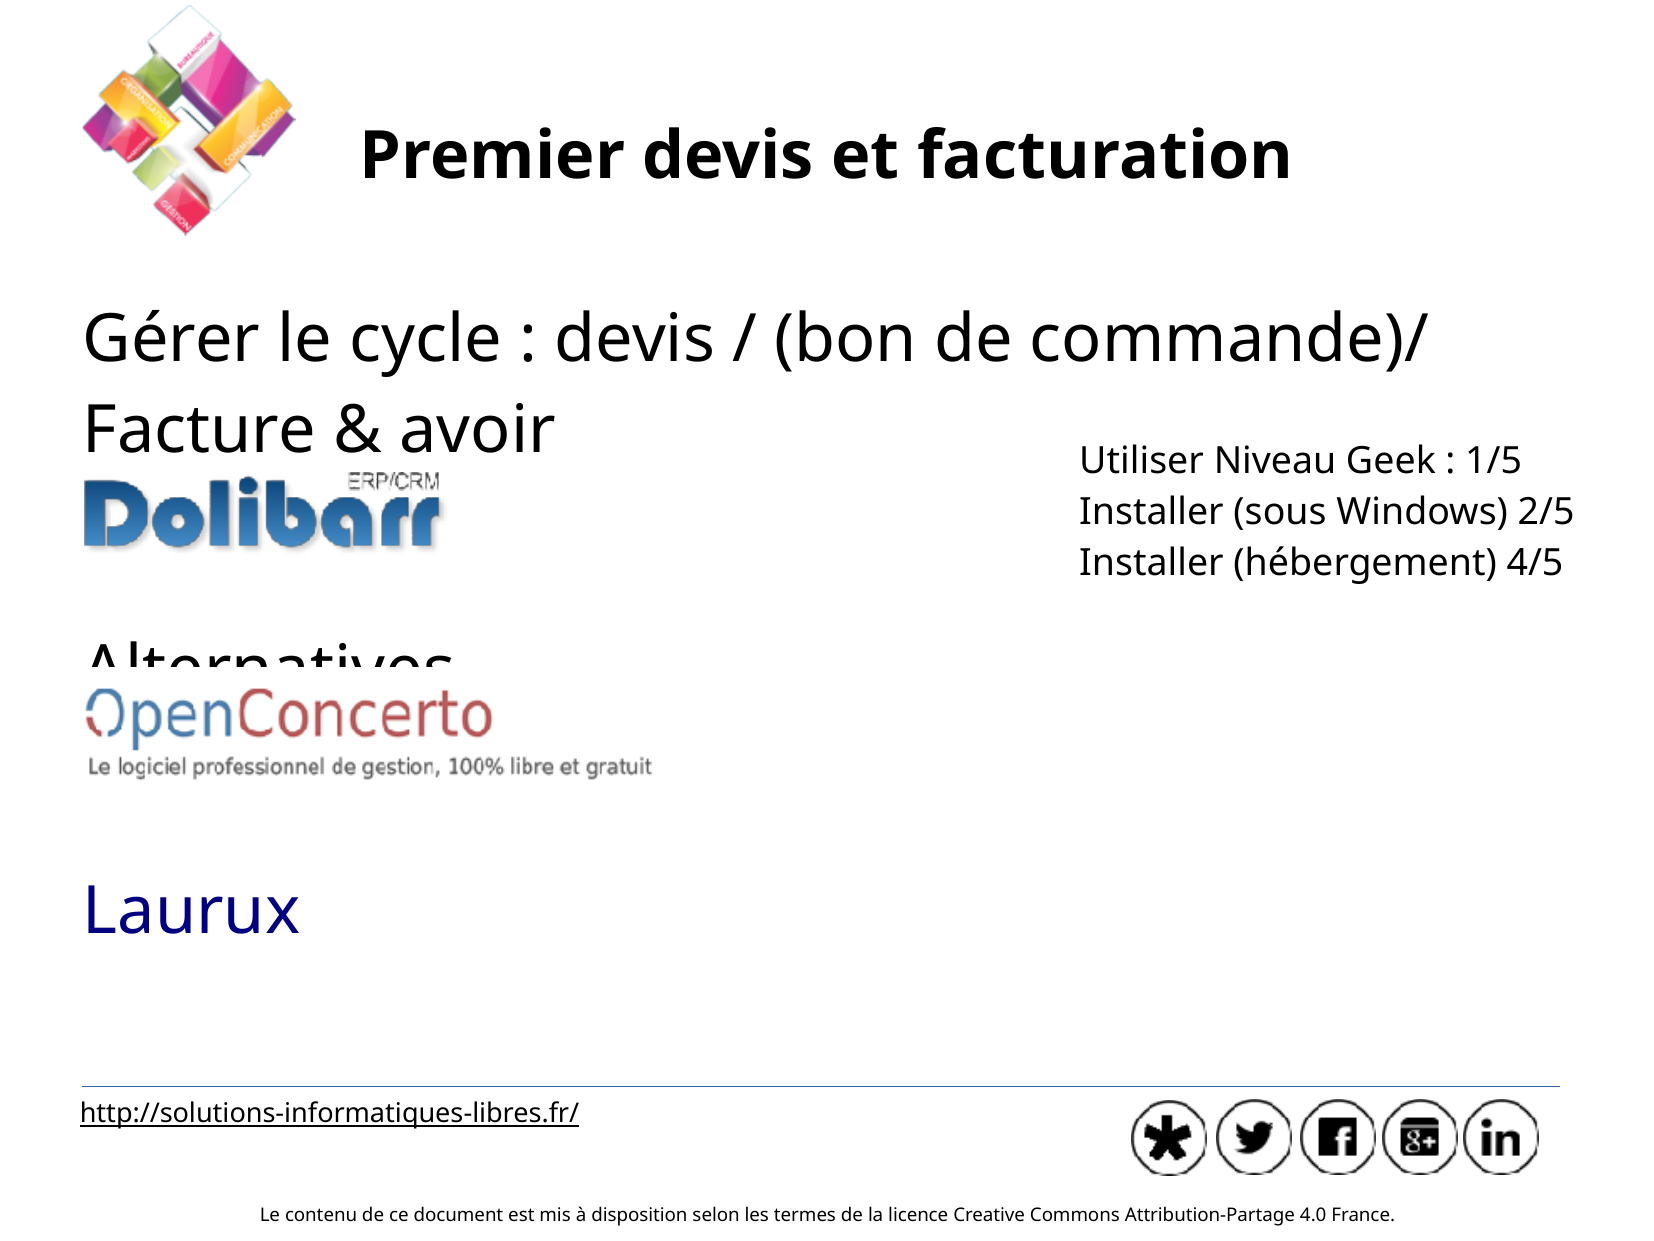

# Premier devis et facturation
Gérer le cycle : devis / (bon de commande)/ Facture & avoir
Alternatives
Laurux
Utiliser Niveau Geek : 1/5
Installer (sous Windows) 2/5
Installer (hébergement) 4/5